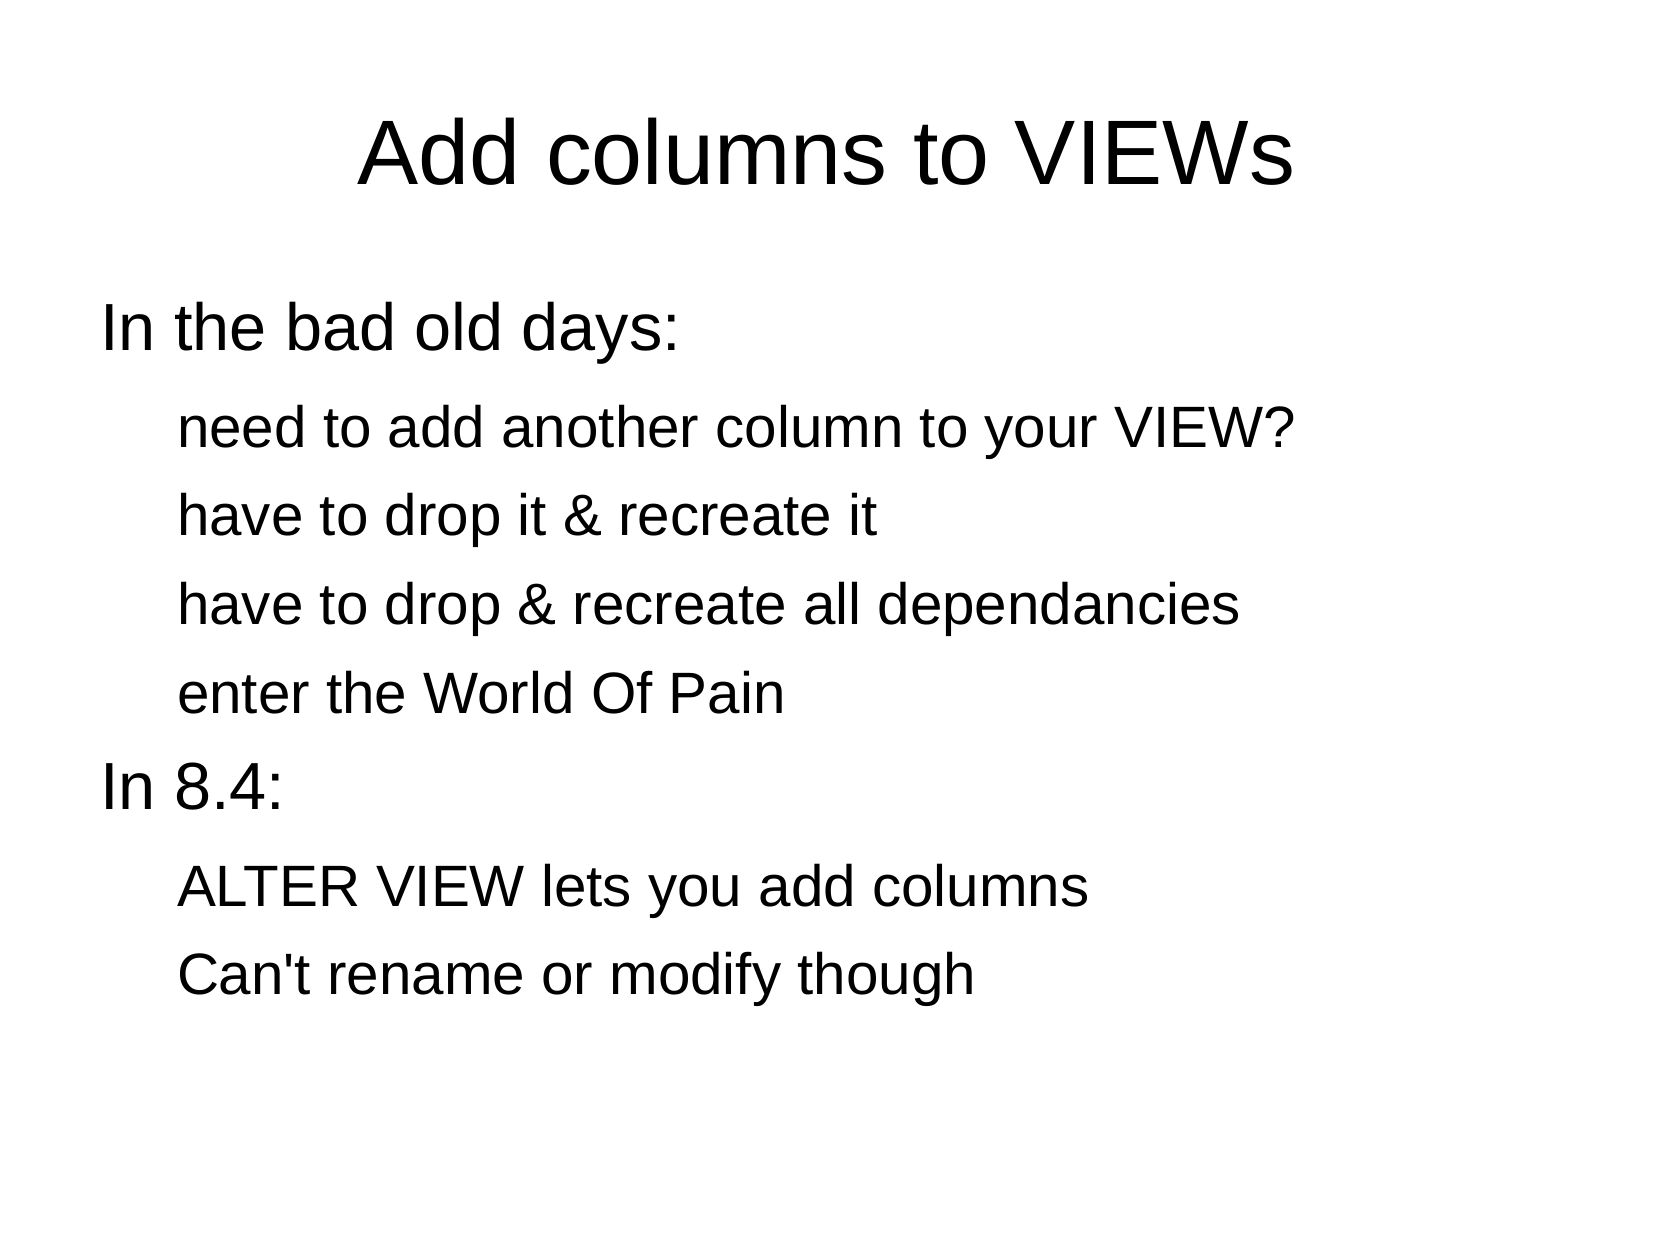

# Add columns to VIEWs
In the bad old days:
need to add another column to your VIEW?
have to drop it & recreate it
have to drop & recreate all dependancies
enter the World Of Pain
In 8.4:
ALTER VIEW lets you add columns
Can't rename or modify though